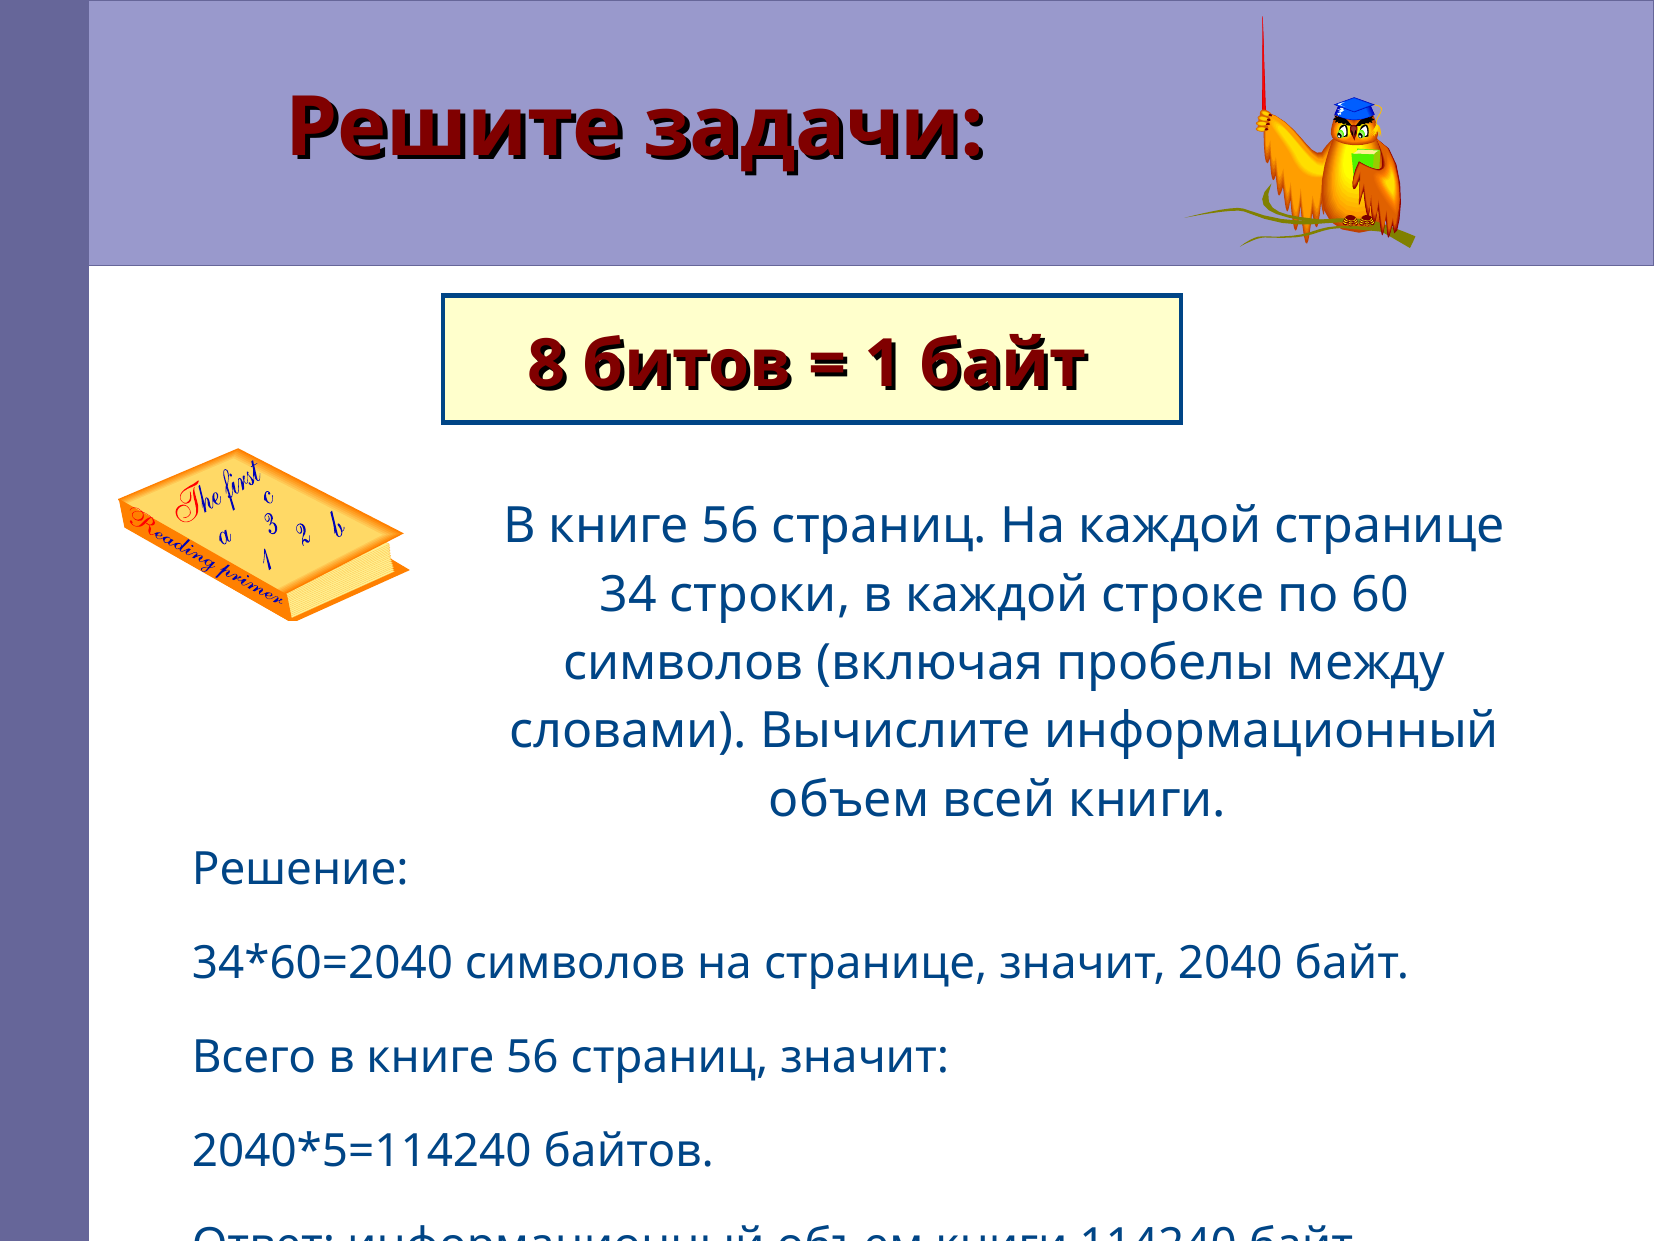

Решите задачи:
8 битов = 1 байт
В книге 56 страниц. На каждой странице 34 строки, в каждой строке по 60 символов (включая пробелы между словами). Вычислите информационный объем всей книги.
Решение:
34*60=2040 символов на странице, значит, 2040 байт.
Всего в книге 56 страниц, значит:
2040*5=114240 байтов.
Ответ: информационный объем книги 114240 байт.